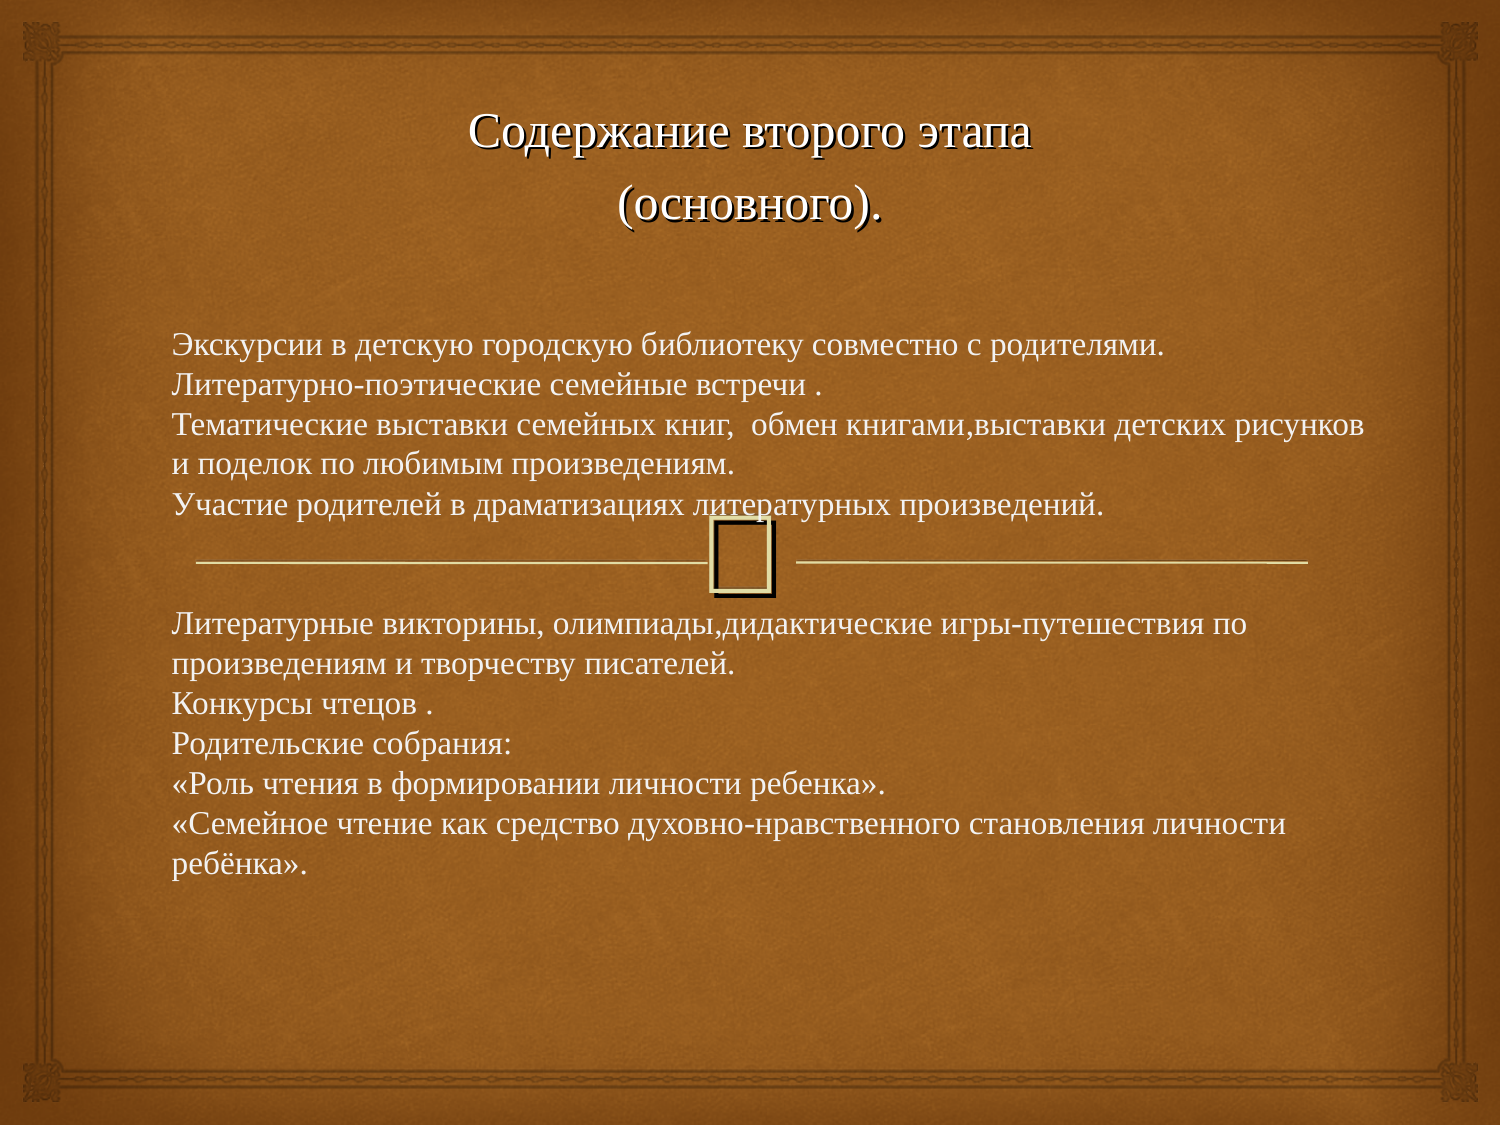

# Содержание второго этапа
(основного).
Экскурсии в детскую городскую библиотеку совместно с родителями.
Литературно-поэтические семейные встречи .
Тематические выставки семейных книг, обмен книгами,выставки детских рисунков и поделок по любимым произведениям.
Участие родителей в драматизациях литературных произведений.
Литературные викторины, олимпиады,дидактические игры-путешествия по произведениям и творчеству писателей.
Конкурсы чтецов .
Родительские собрания:
«Роль чтения в формировании личности ребенка».
«Семейное чтение как средство духовно-нравственного становления личности ребёнка».